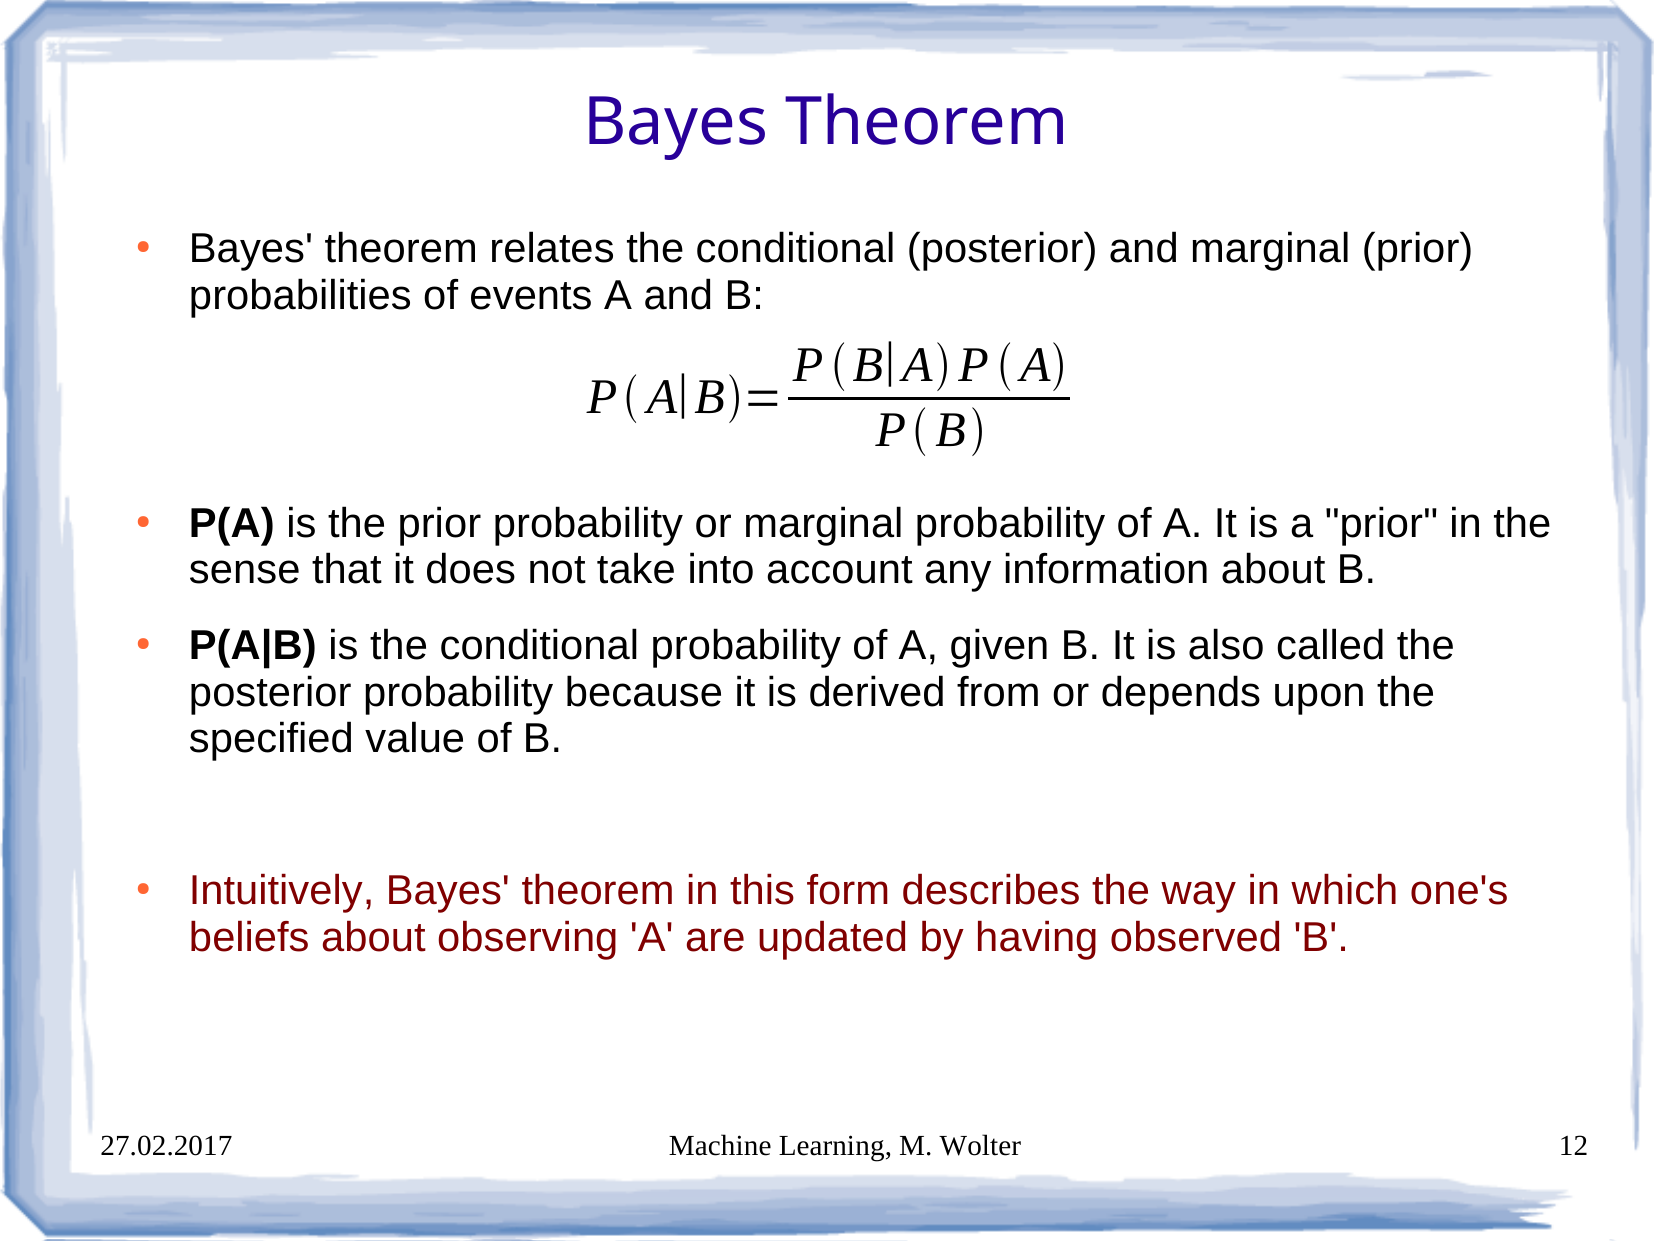

# Bayes Theorem
Bayes' theorem relates the conditional (posterior) and marginal (prior) probabilities of events A and B:
P(A) is the prior probability or marginal probability of A. It is a "prior" in the sense that it does not take into account any information about B.
P(A|B) is the conditional probability of A, given B. It is also called the posterior probability because it is derived from or depends upon the specified value of B.
Intuitively, Bayes' theorem in this form describes the way in which one's beliefs about observing 'A' are updated by having observed 'B'.
27.02.2017
Machine Learning, M. Wolter
12